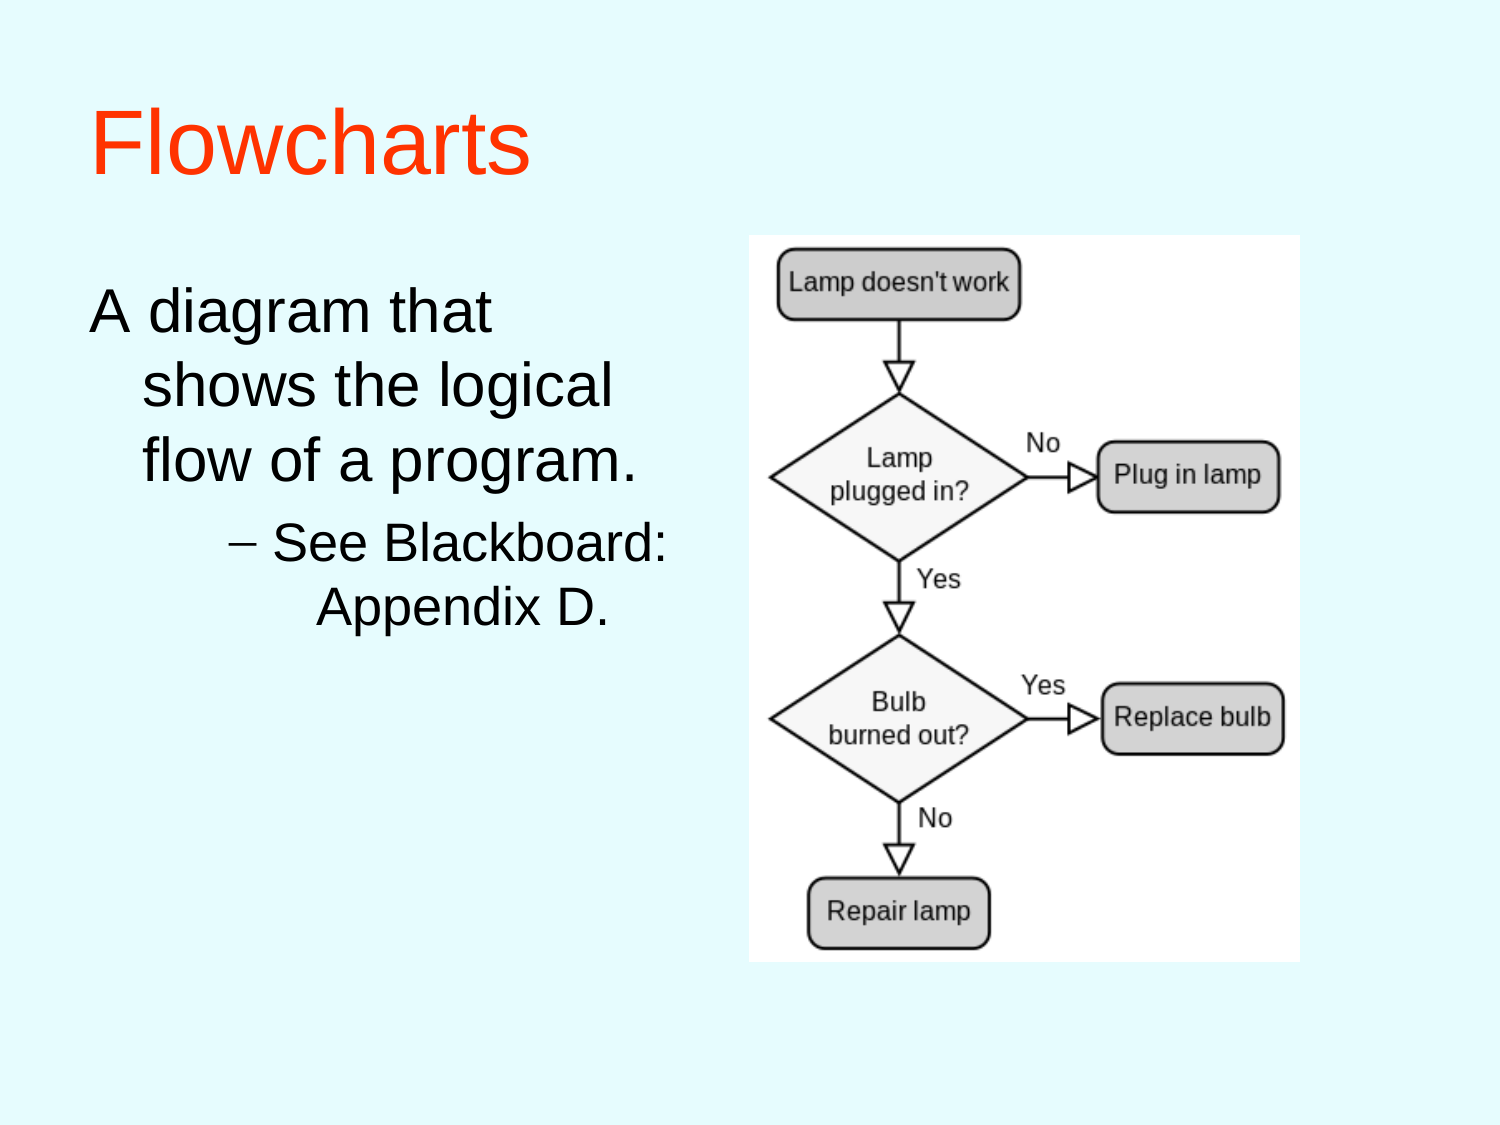

# Flowcharts
A diagram that shows the logical flow of a program.
See Blackboard: Appendix D.